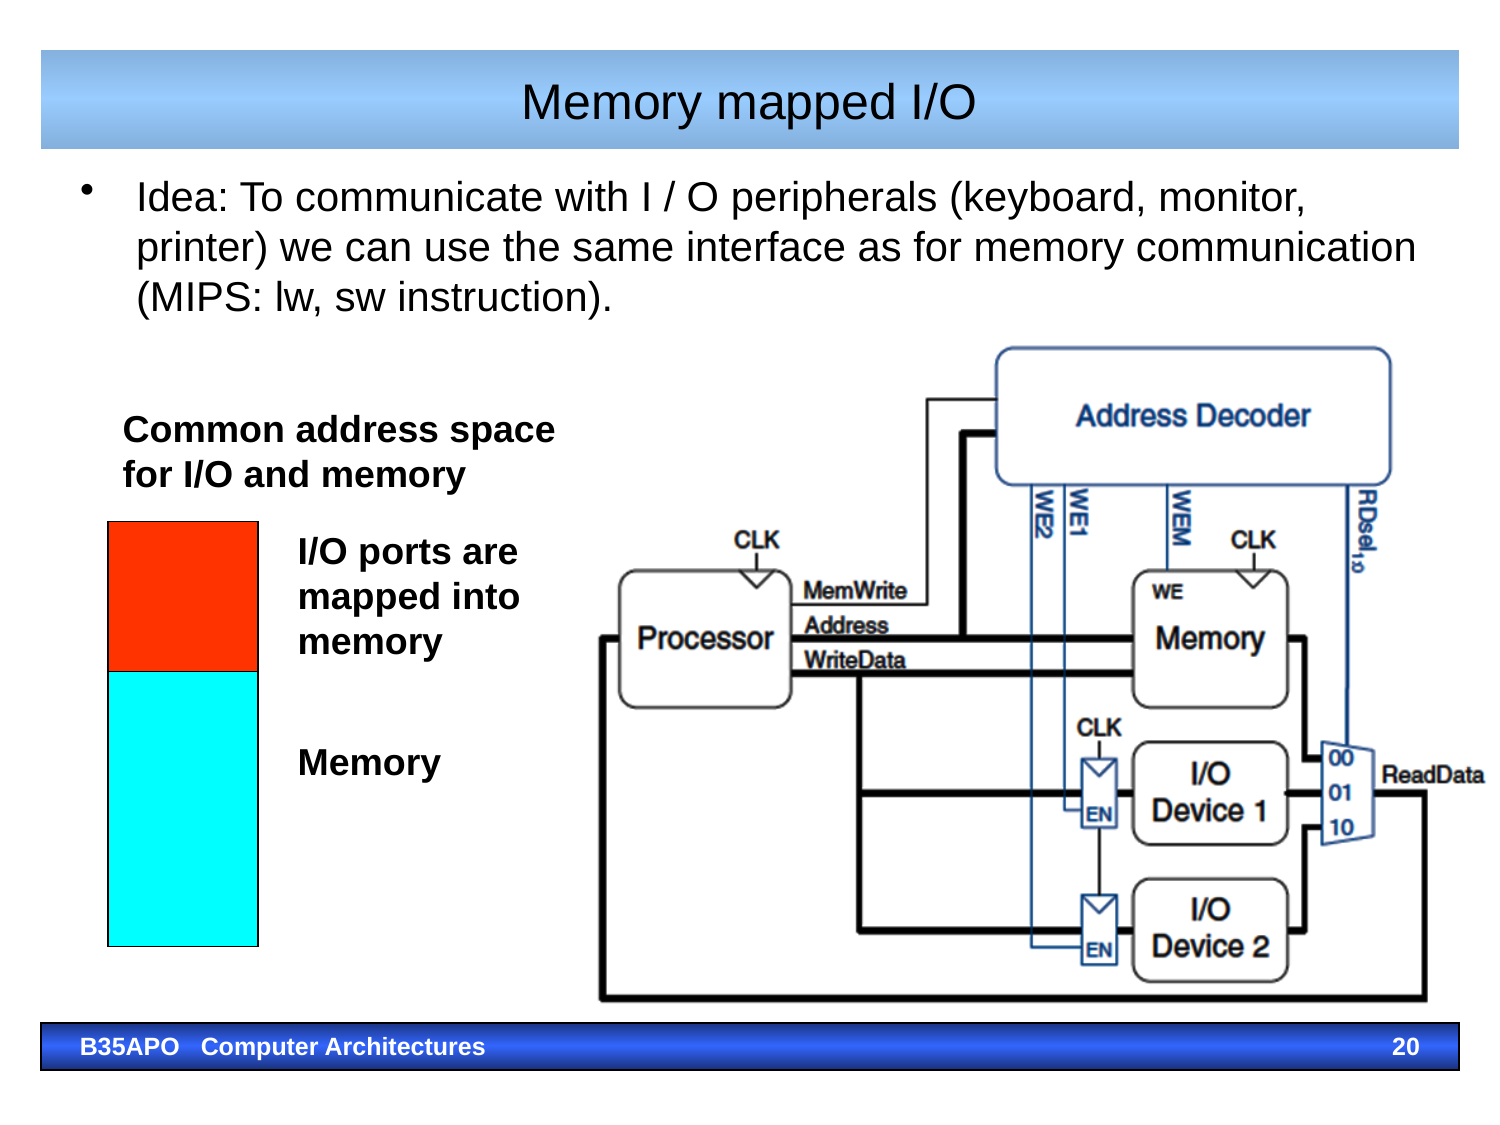

# Memory mapped I/O
Idea: To communicate with I / O peripherals (keyboard, monitor, printer) we can use the same interface as for memory communication (MIPS: lw, sw instruction).
Common address space for I/O and memory
I/O ports are mapped into memory
Memory
B35APO Computer Architectures